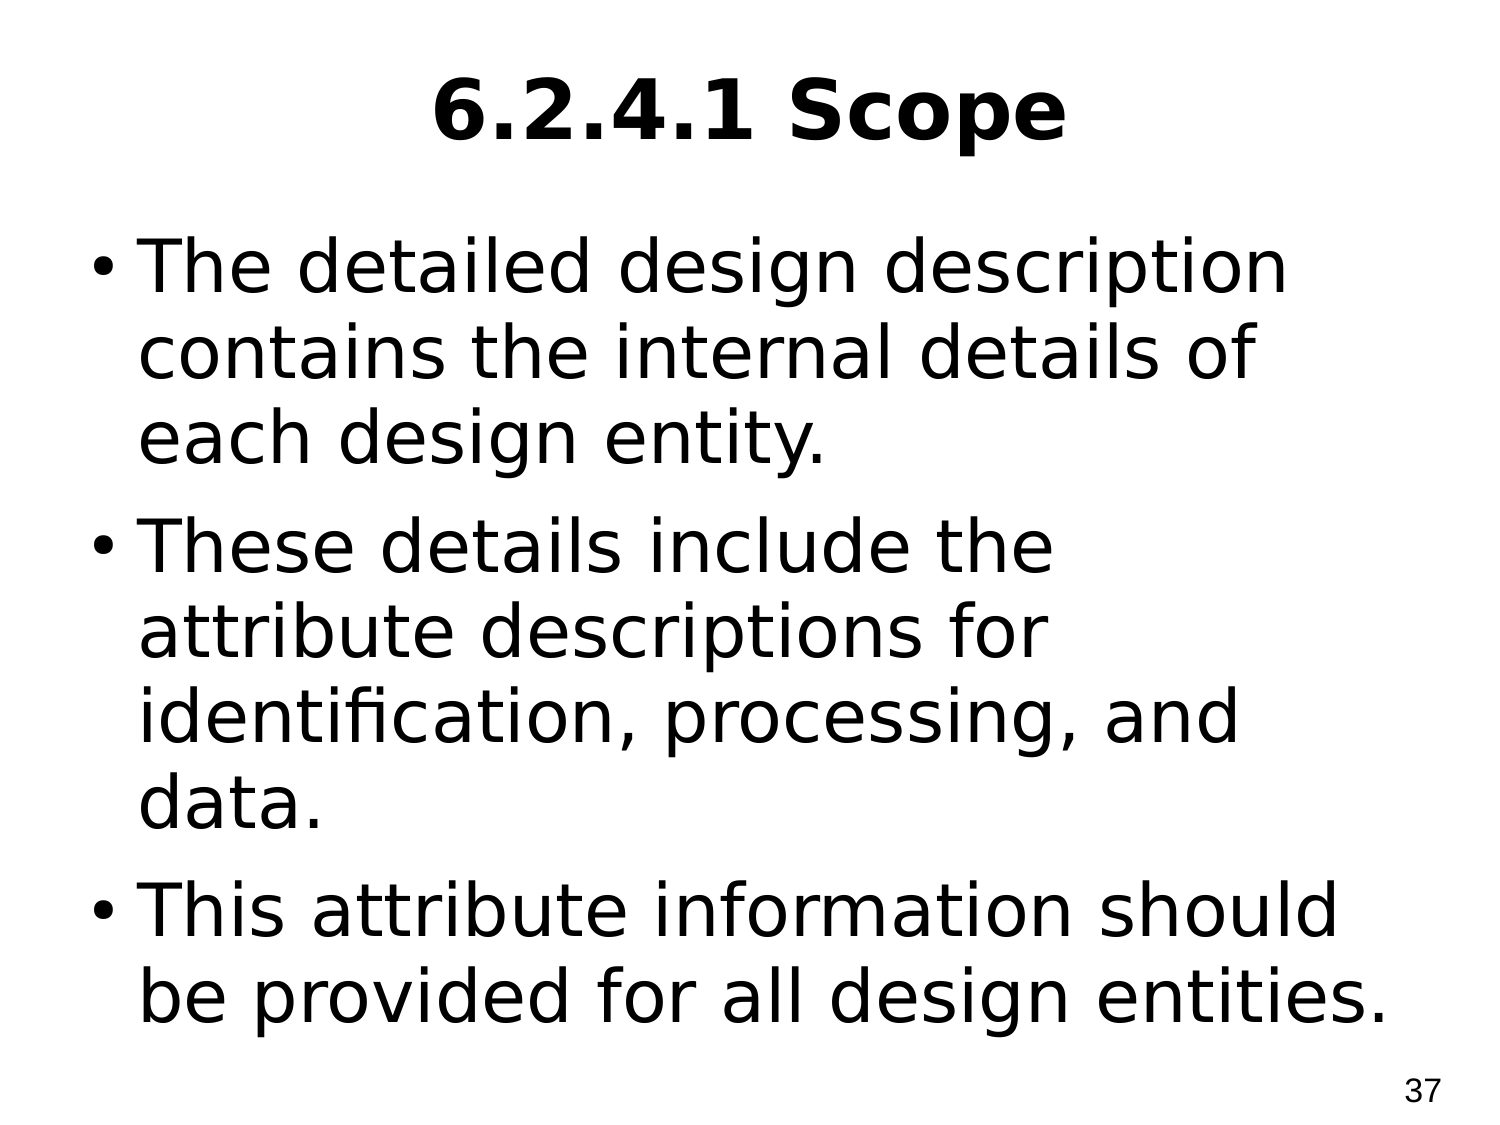

# 6.2.4.1 Scope
The detailed design description contains the internal details of each design entity.
These details include the attribute descriptions for identification, processing, and data.
This attribute information should be provided for all design entities.